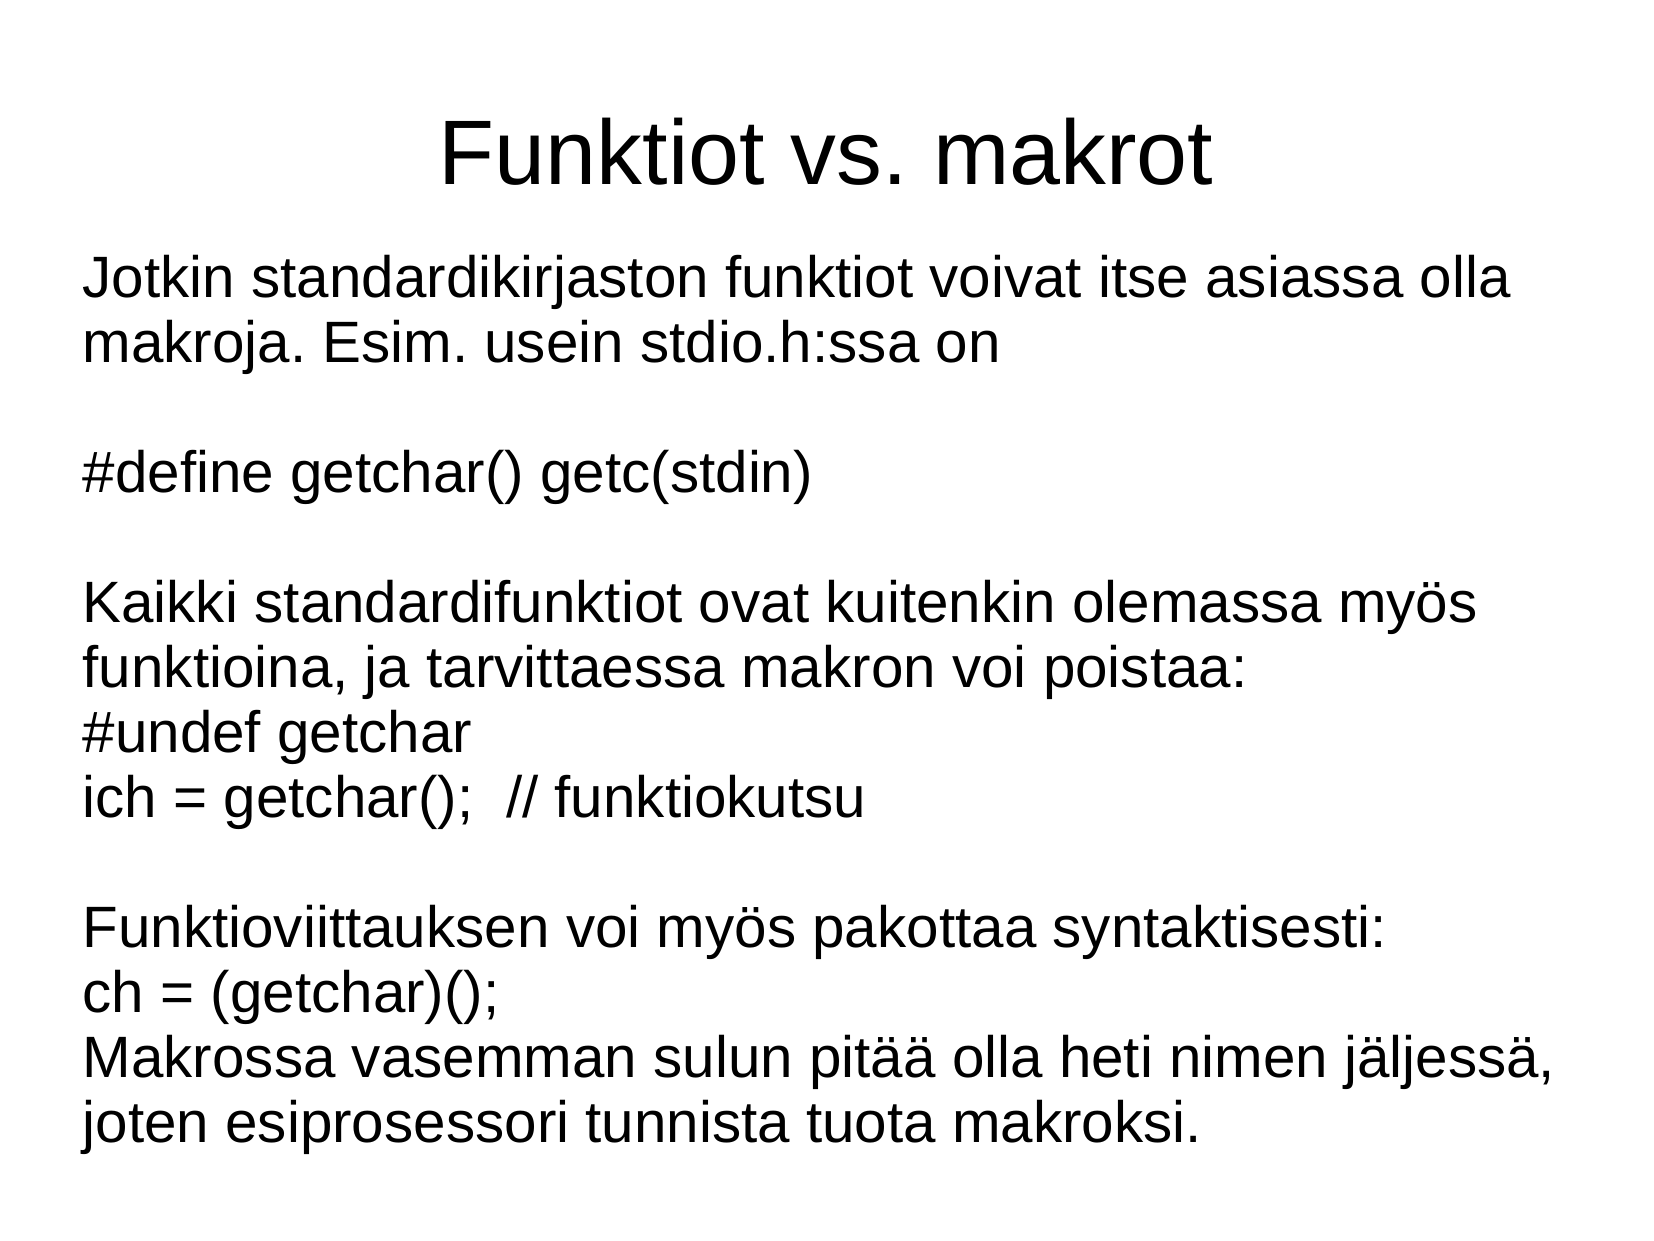

# Funktiot vs. makrot
Jotkin standardikirjaston funktiot voivat itse asiassa olla makroja. Esim. usein stdio.h:ssa on
#define getchar() getc(stdin)
Kaikki standardifunktiot ovat kuitenkin olemassa myös funktioina, ja tarvittaessa makron voi poistaa:
#undef getchar
ich = getchar(); // funktiokutsu
Funktioviittauksen voi myös pakottaa syntaktisesti:
ch = (getchar)();
Makrossa vasemman sulun pitää olla heti nimen jäljessä, joten esiprosessori tunnista tuota makroksi.